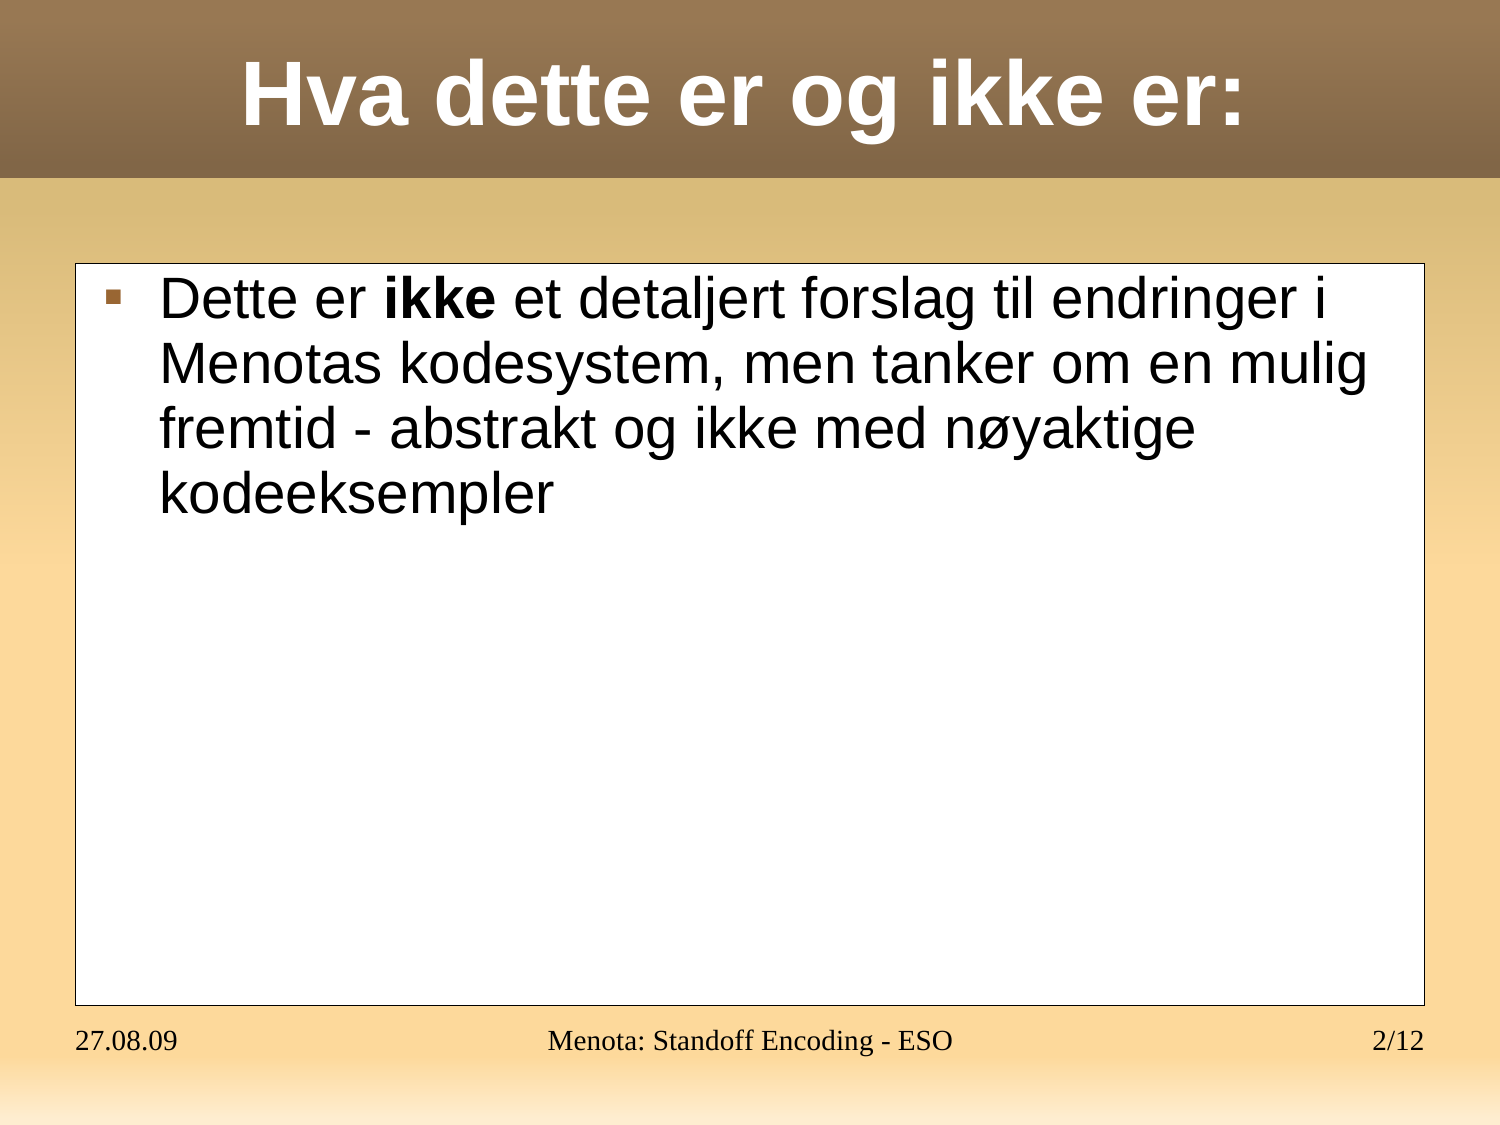

# Hva dette er og ikke er:
Dette er ikke et detaljert forslag til endringer i Menotas kodesystem, men tanker om en mulig fremtid - abstrakt og ikke med nøyaktige kodeeksempler
27.08.09
Menota: Standoff Encoding - ESO
2